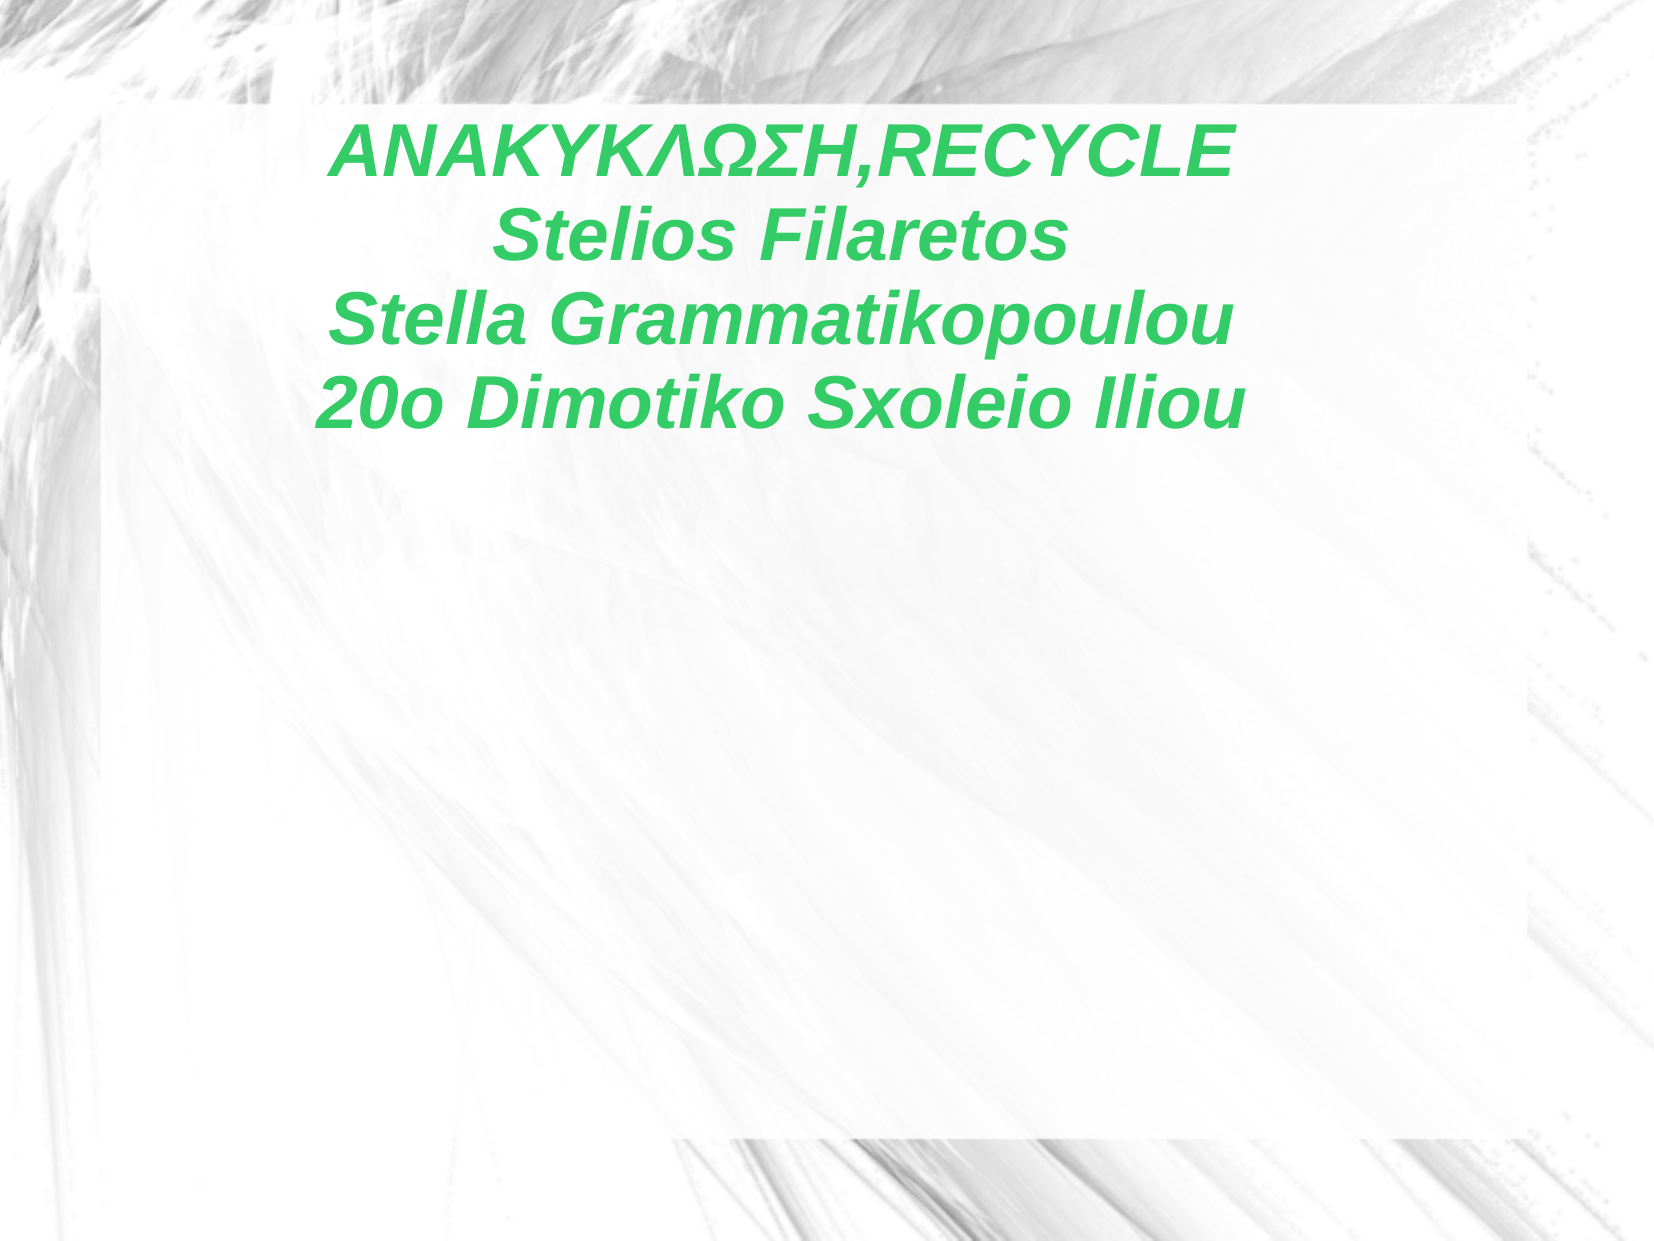

# ΑΝΑΚΥΚΛΩΣΗ,RECYCLE Stelios Filaretos Stella Grammatikopoulou 20o Dimotiko Sxoleio Iliou